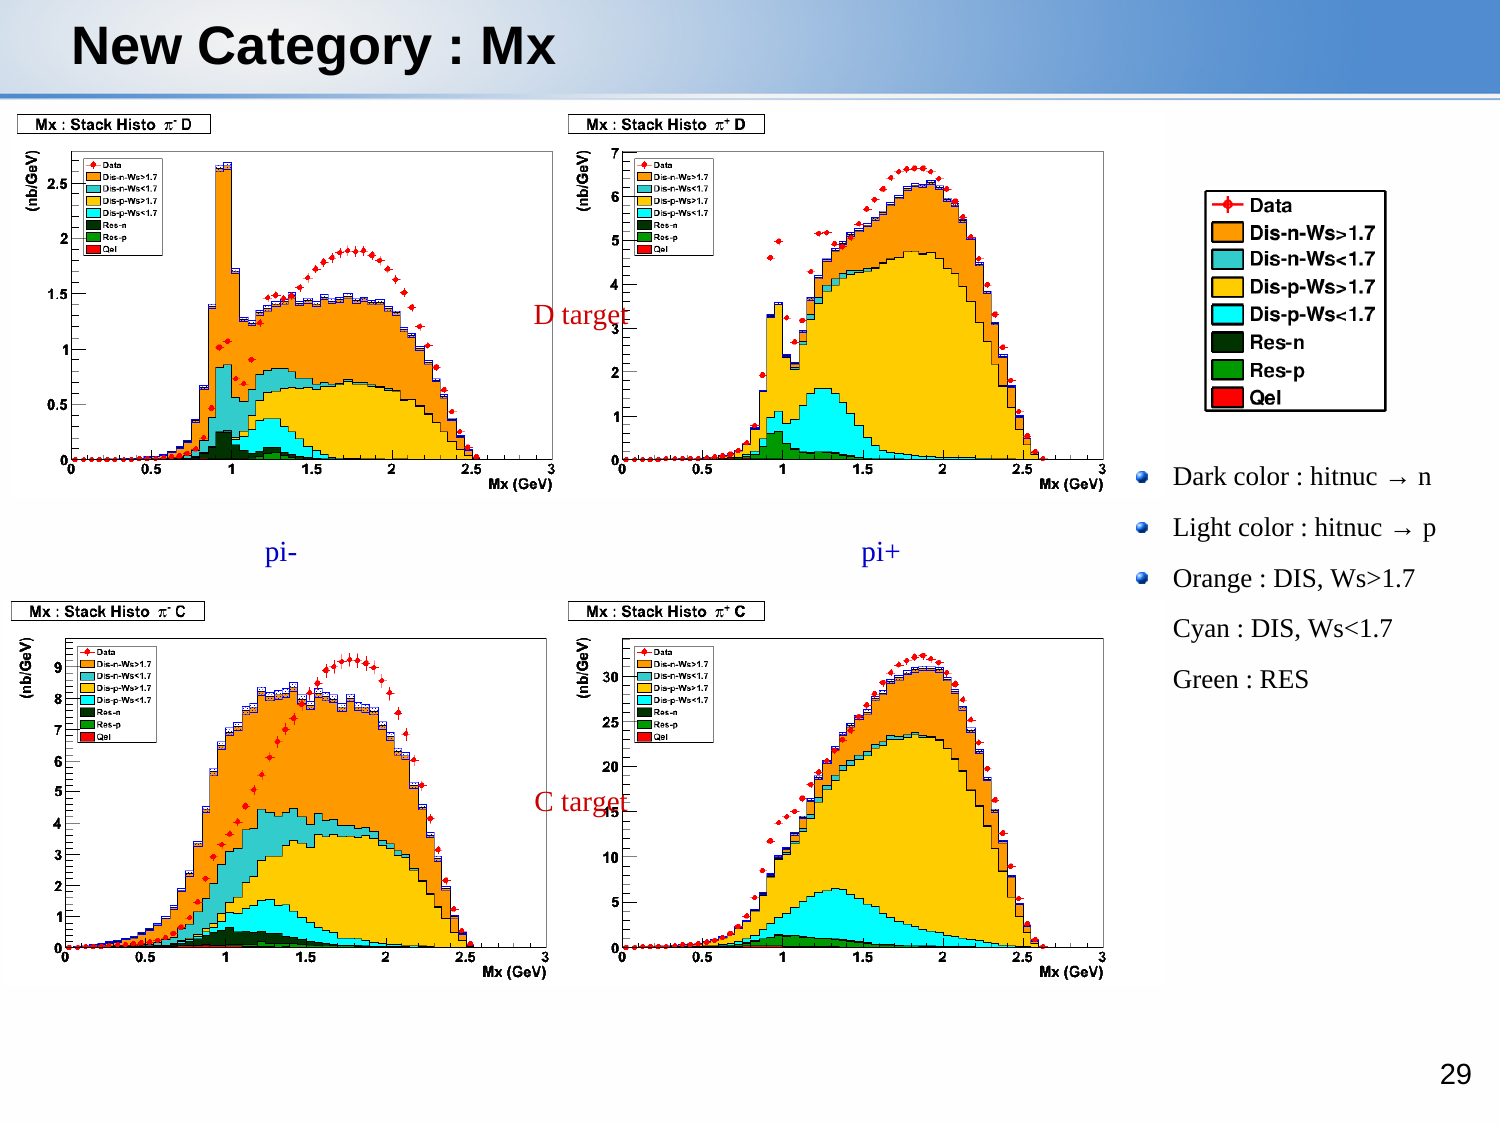

# New Category : Mx
D target
Dark color : hitnuc → n
Light color : hitnuc → p
Orange : DIS, Ws>1.7
Cyan : DIS, Ws<1.7
Green : RES
pi-
pi+
C target